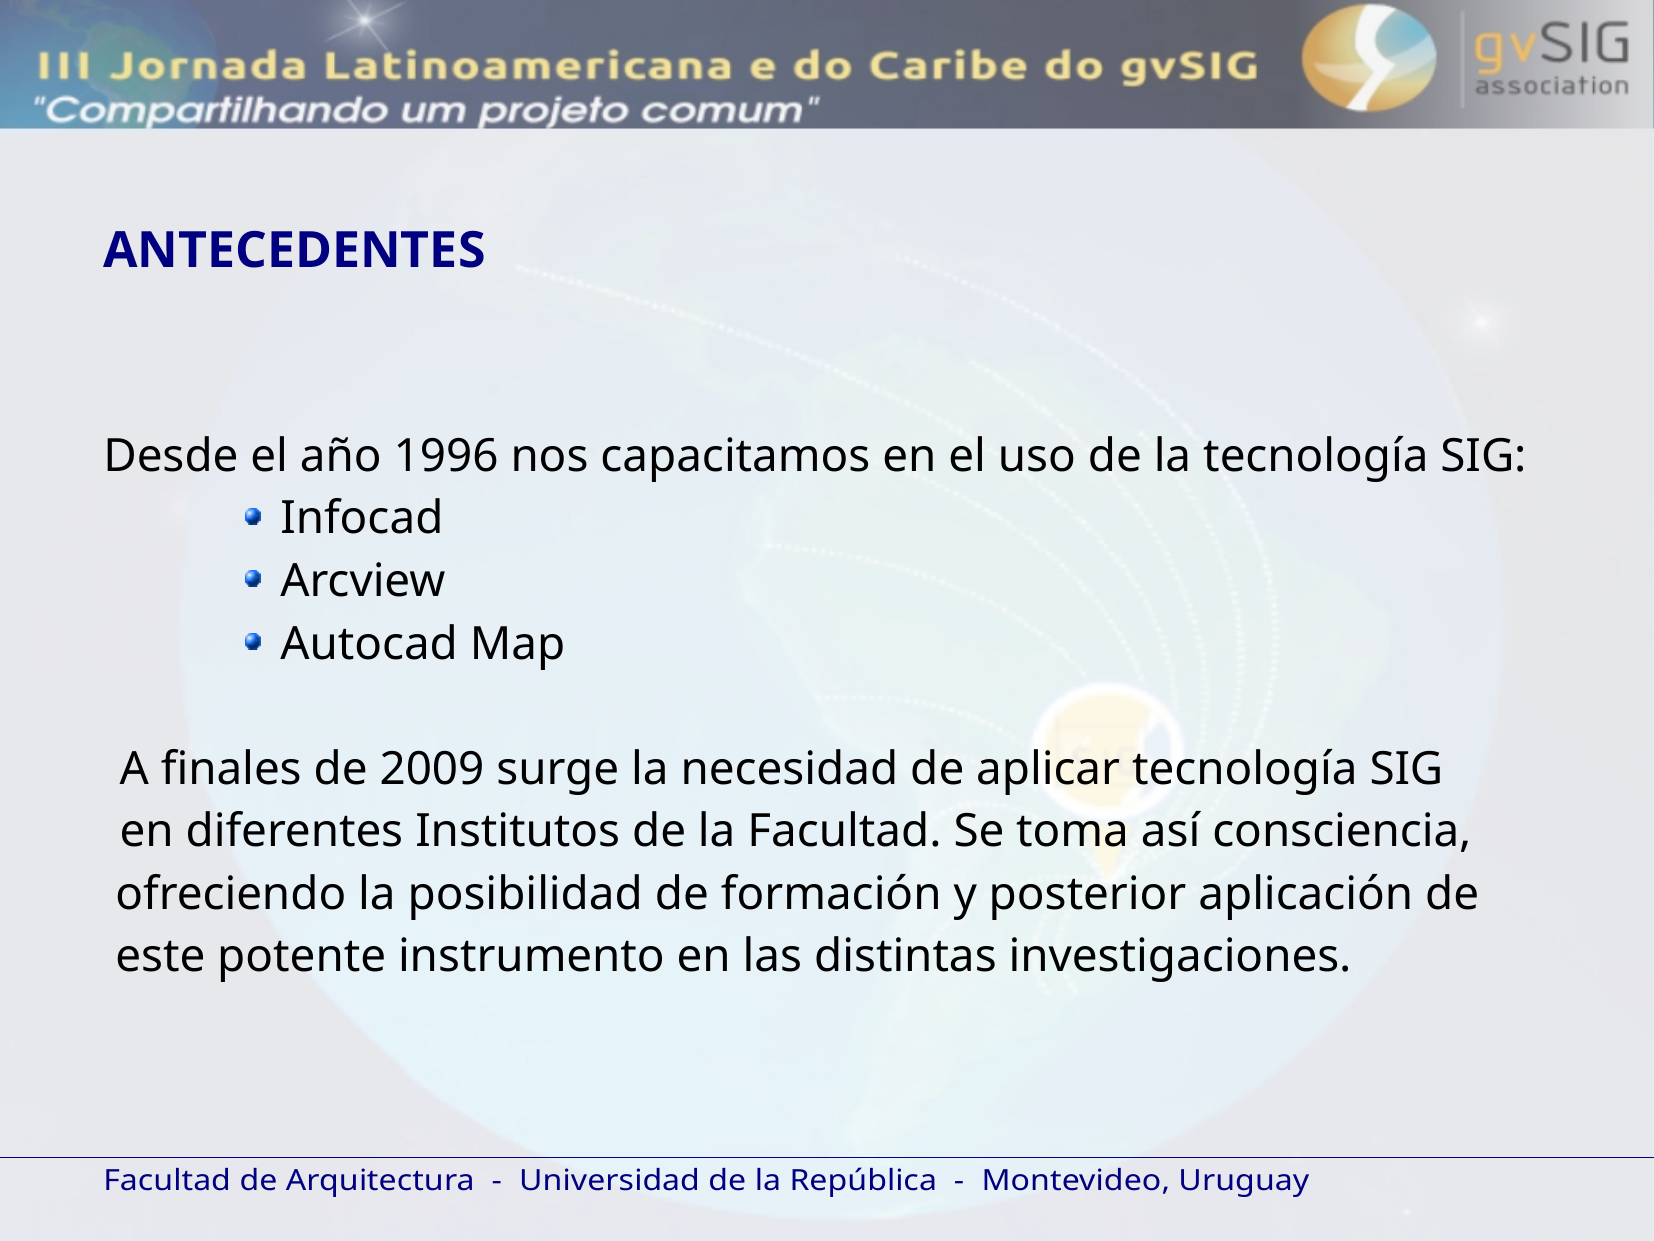

ANTECEDENTES
Desde el año 1996 nos capacitamos en el uso de la tecnología SIG:
Infocad
Arcview
Autocad Map
A finales de 2009 surge la necesidad de aplicar tecnología SIG
en diferentes Institutos de la Facultad. Se toma así consciencia,
 ofreciendo la posibilidad de formación y posterior aplicación de
 este potente instrumento en las distintas investigaciones.
Facultad de Arquitectura - Universidad de la República - Montevideo, Uruguay